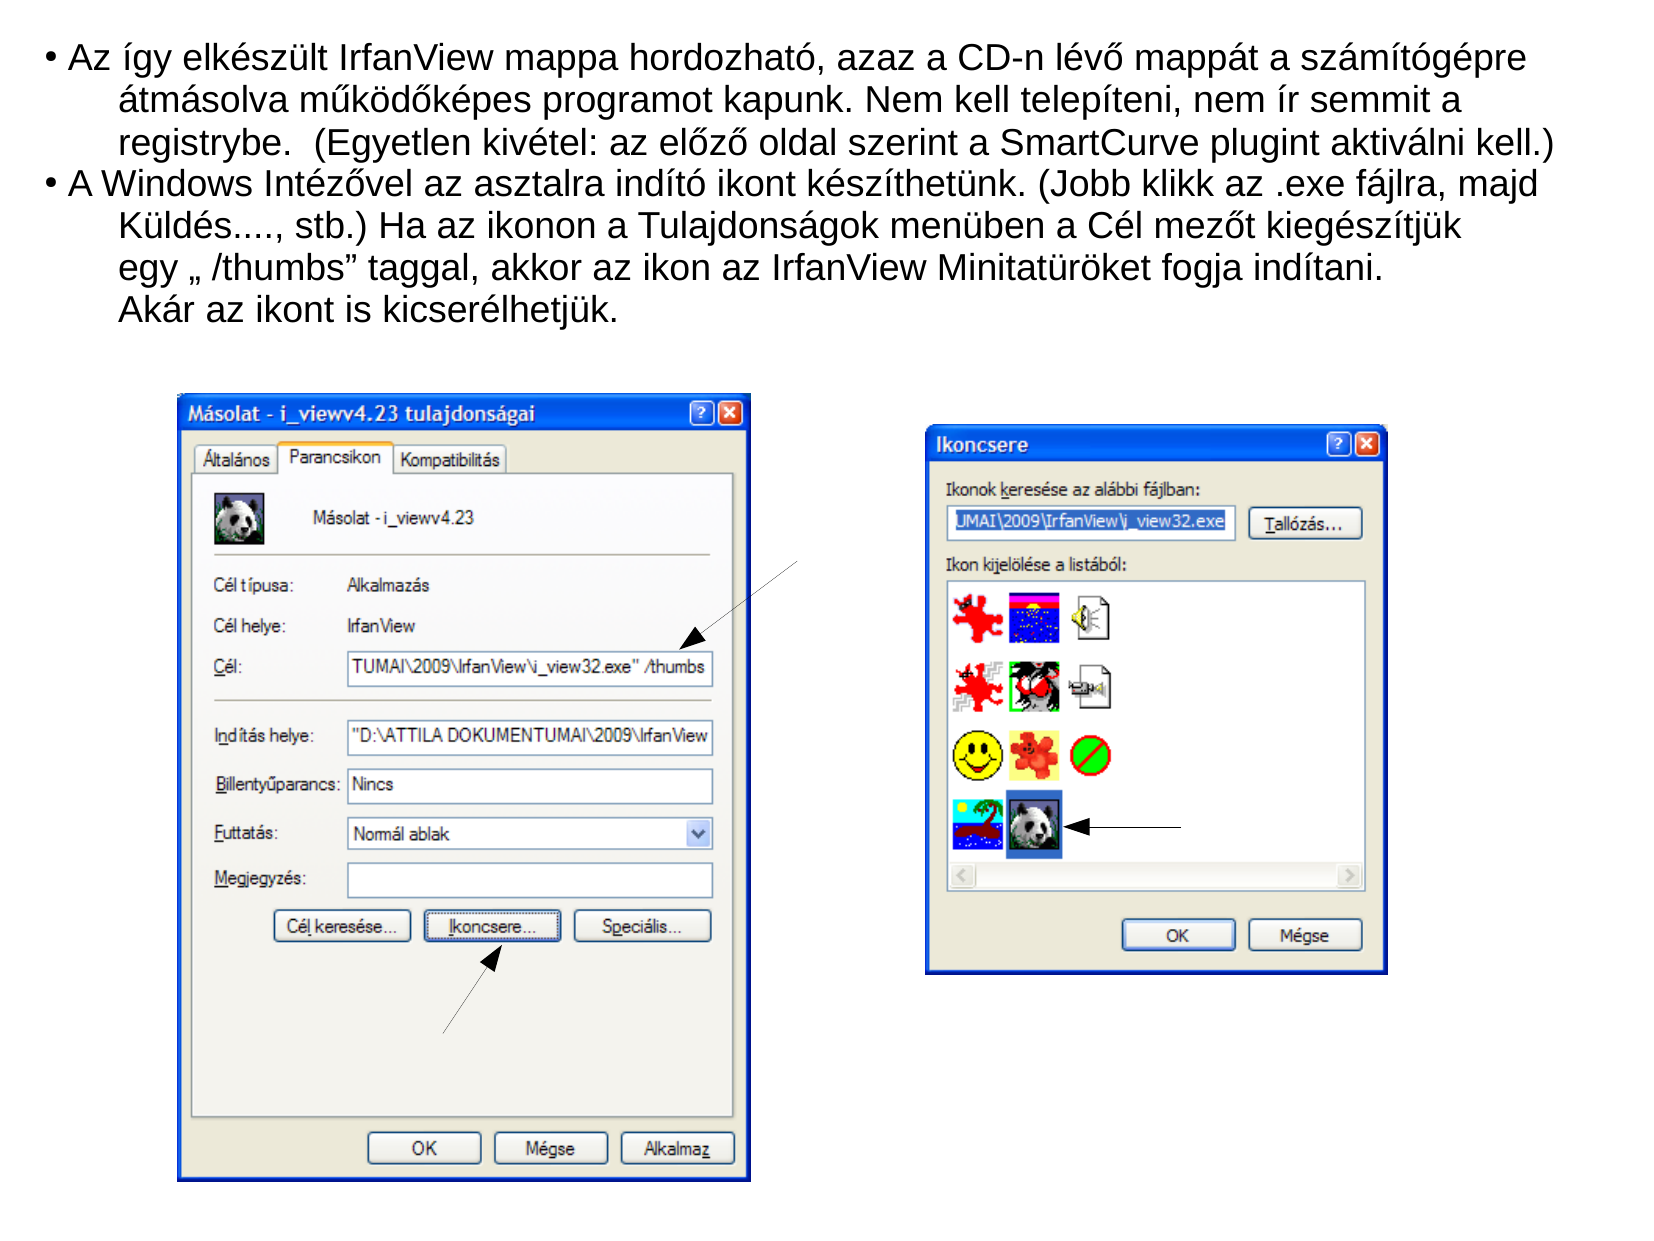

Az így elkészült IrfanView mappa hordozható, azaz a CD-n lévő mappát a számítógépre
	átmásolva működőképes programot kapunk. Nem kell telepíteni, nem ír semmit a
	registrybe. (Egyetlen kivétel: az előző oldal szerint a SmartCurve plugint aktiválni kell.)
 A Windows Intézővel az asztalra indító ikont készíthetünk. (Jobb klikk az .exe fájlra, majd
	Küldés...., stb.) Ha az ikonon a Tulajdonságok menüben a Cél mezőt kiegészítjük
	egy „ /thumbs” taggal, akkor az ikon az IrfanView Minitatüröket fogja indítani.
	Akár az ikont is kicserélhetjük.